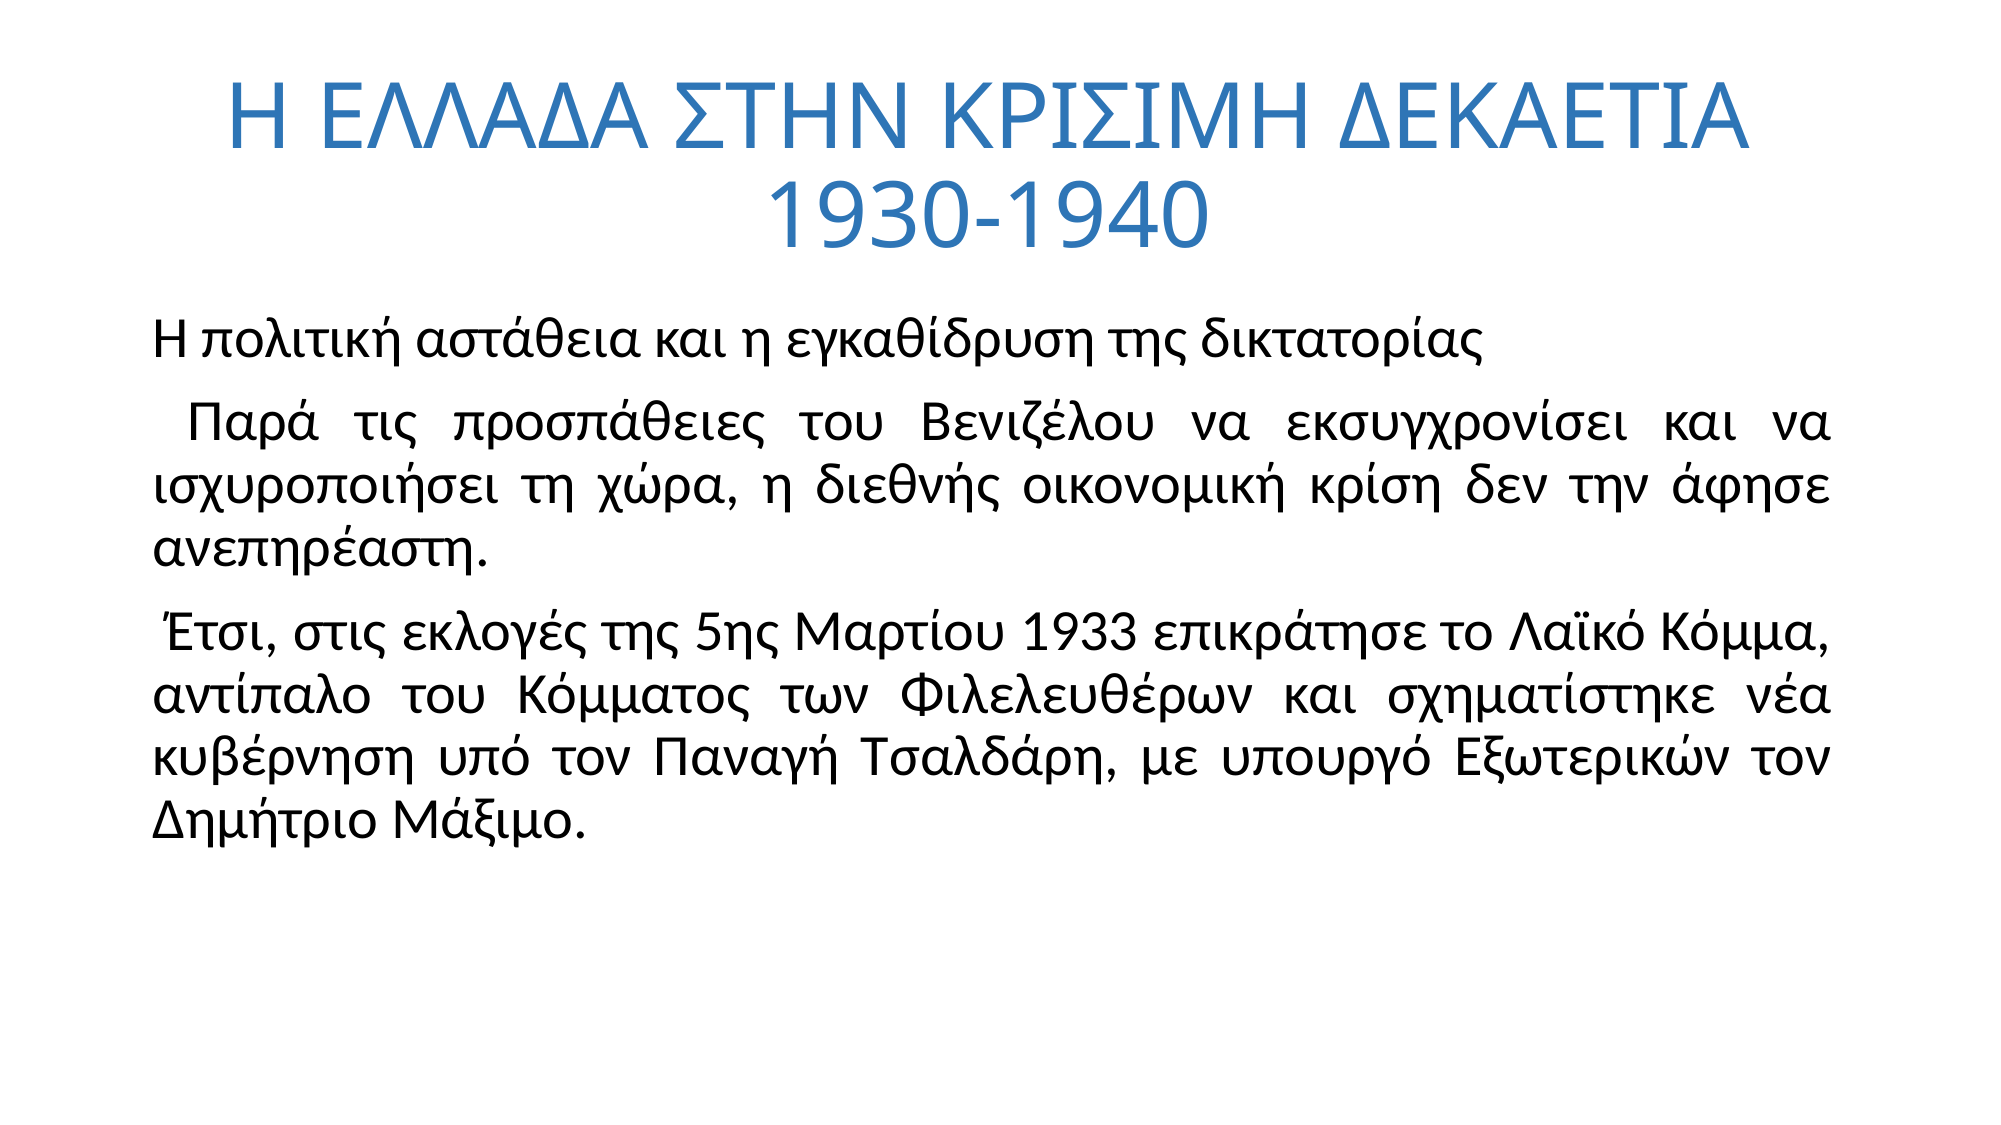

# Η ΕΛΛΑΔΑ ΣΤΗΝ ΚΡΙΣΙΜΗ ΔΕΚΑΕΤΙΑ 1930-1940
Η πολιτική αστάθεια και η εγκαθίδρυση της δικτατορίας
 Παρά τις προσπάθειες του Βενιζέλου να εκσυγχρονίσει και να ισχυροποιήσει τη χώρα, η διεθνής οικονομική κρίση δεν την άφησε ανεπηρέαστη.
 Έτσι, στις εκλογές της 5ης Μαρτίου 1933 επικράτησε το Λαϊκό Κόμμα, αντίπαλο του Κόμματος των Φιλελευθέρων και σχηματίστηκε νέα κυβέρνηση υπό τον Παναγή Τσαλδάρη, με υπουργό Εξωτερικών τον Δημήτριο Μάξιμο.